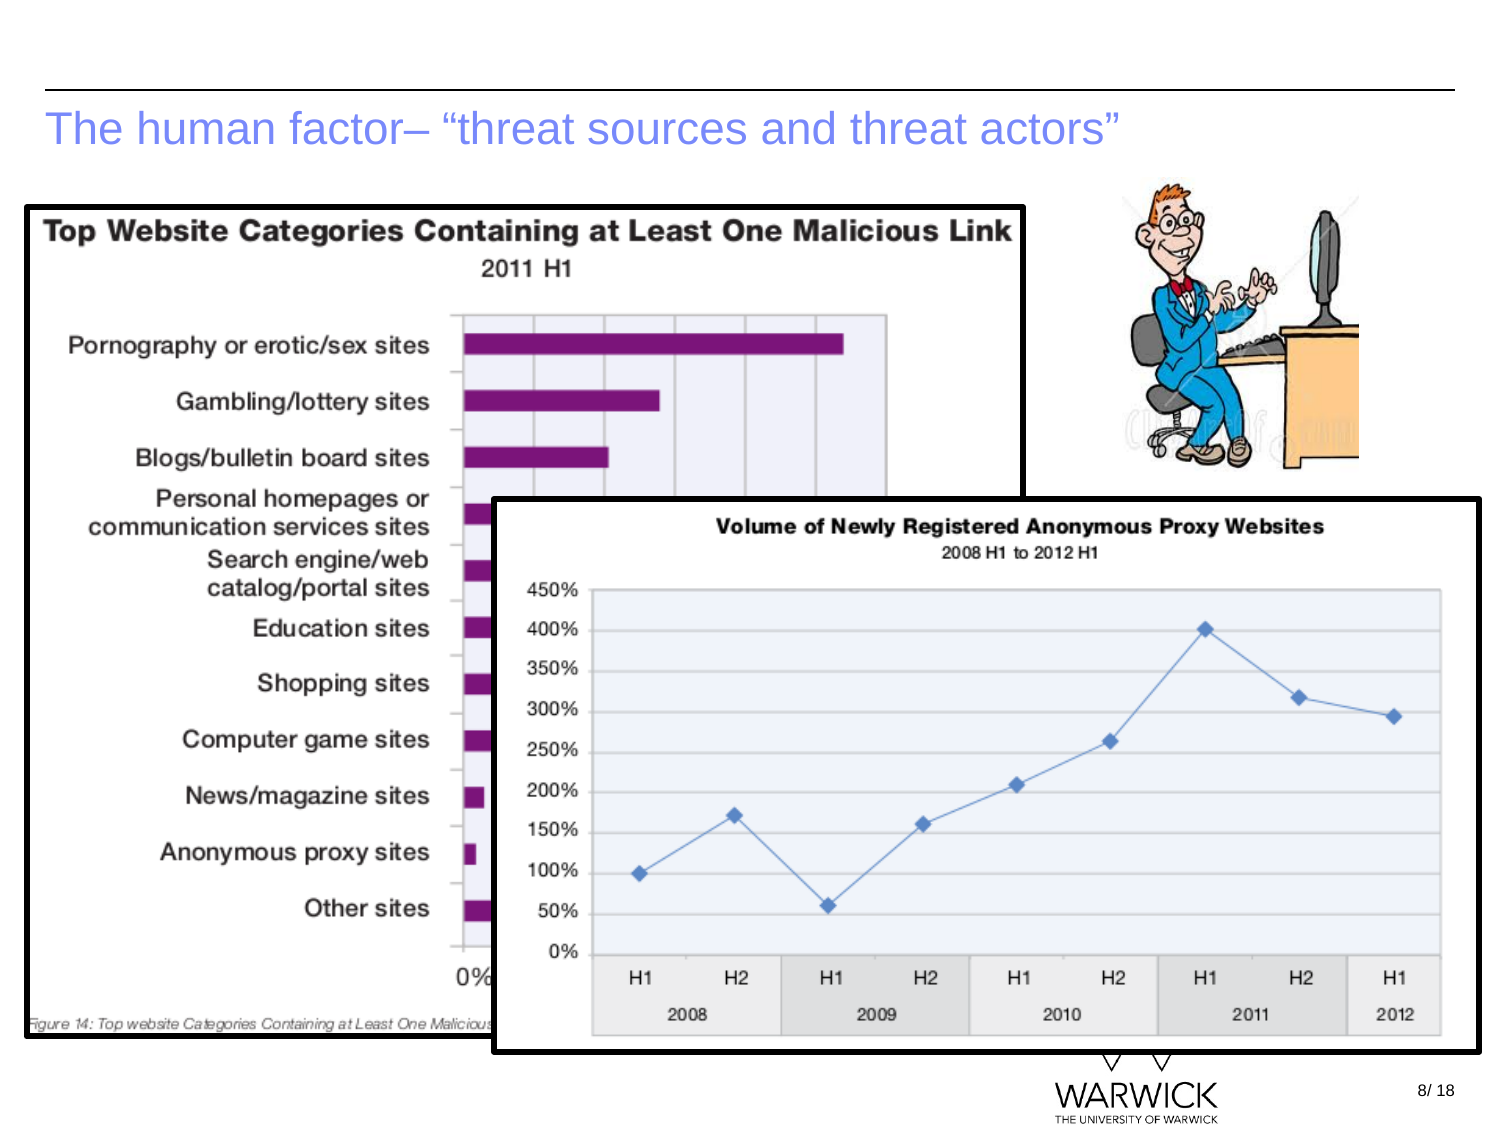

# The human factor– “threat sources and threat actors”